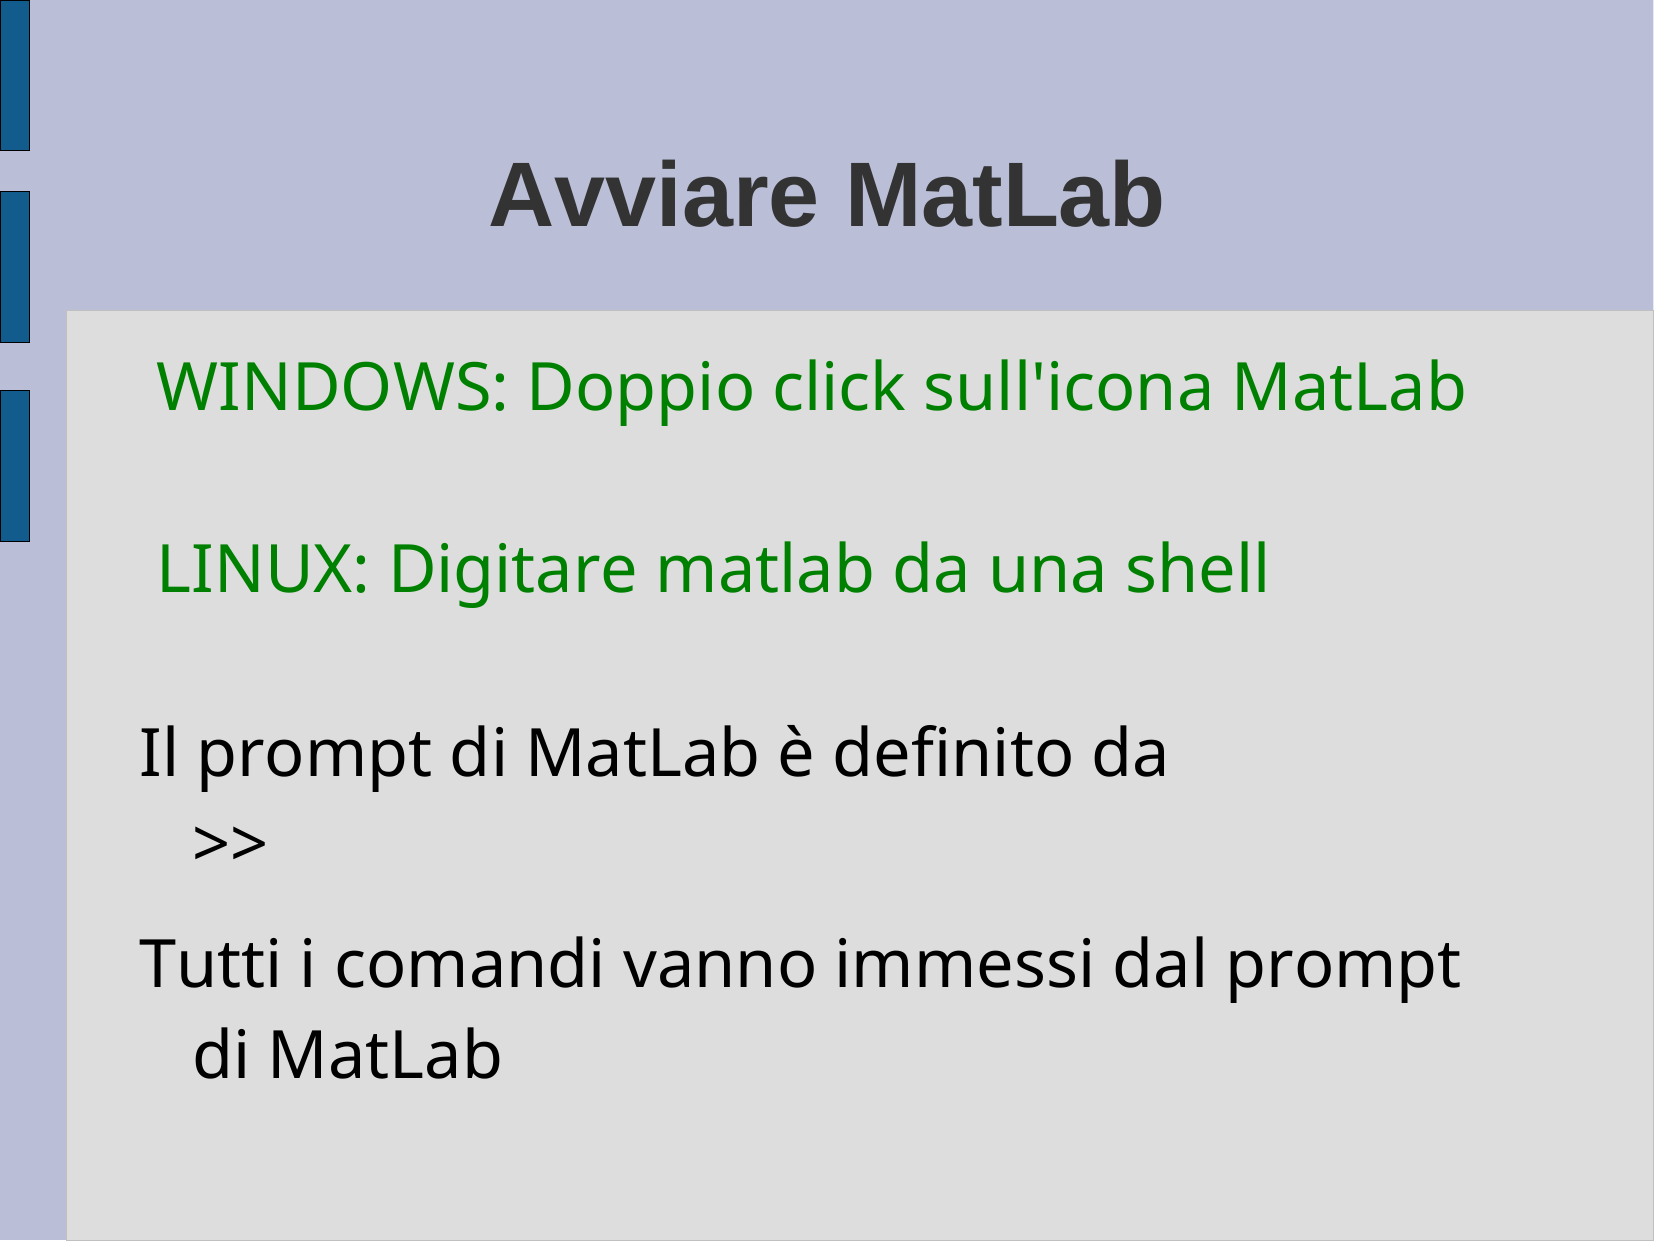

# Avviare MatLab
WINDOWS: Doppio click sull'icona MatLab
LINUX: Digitare matlab da una shell
Il prompt di MatLab è definito da
>>
Tutti i comandi vanno immessi dal prompt di MatLab